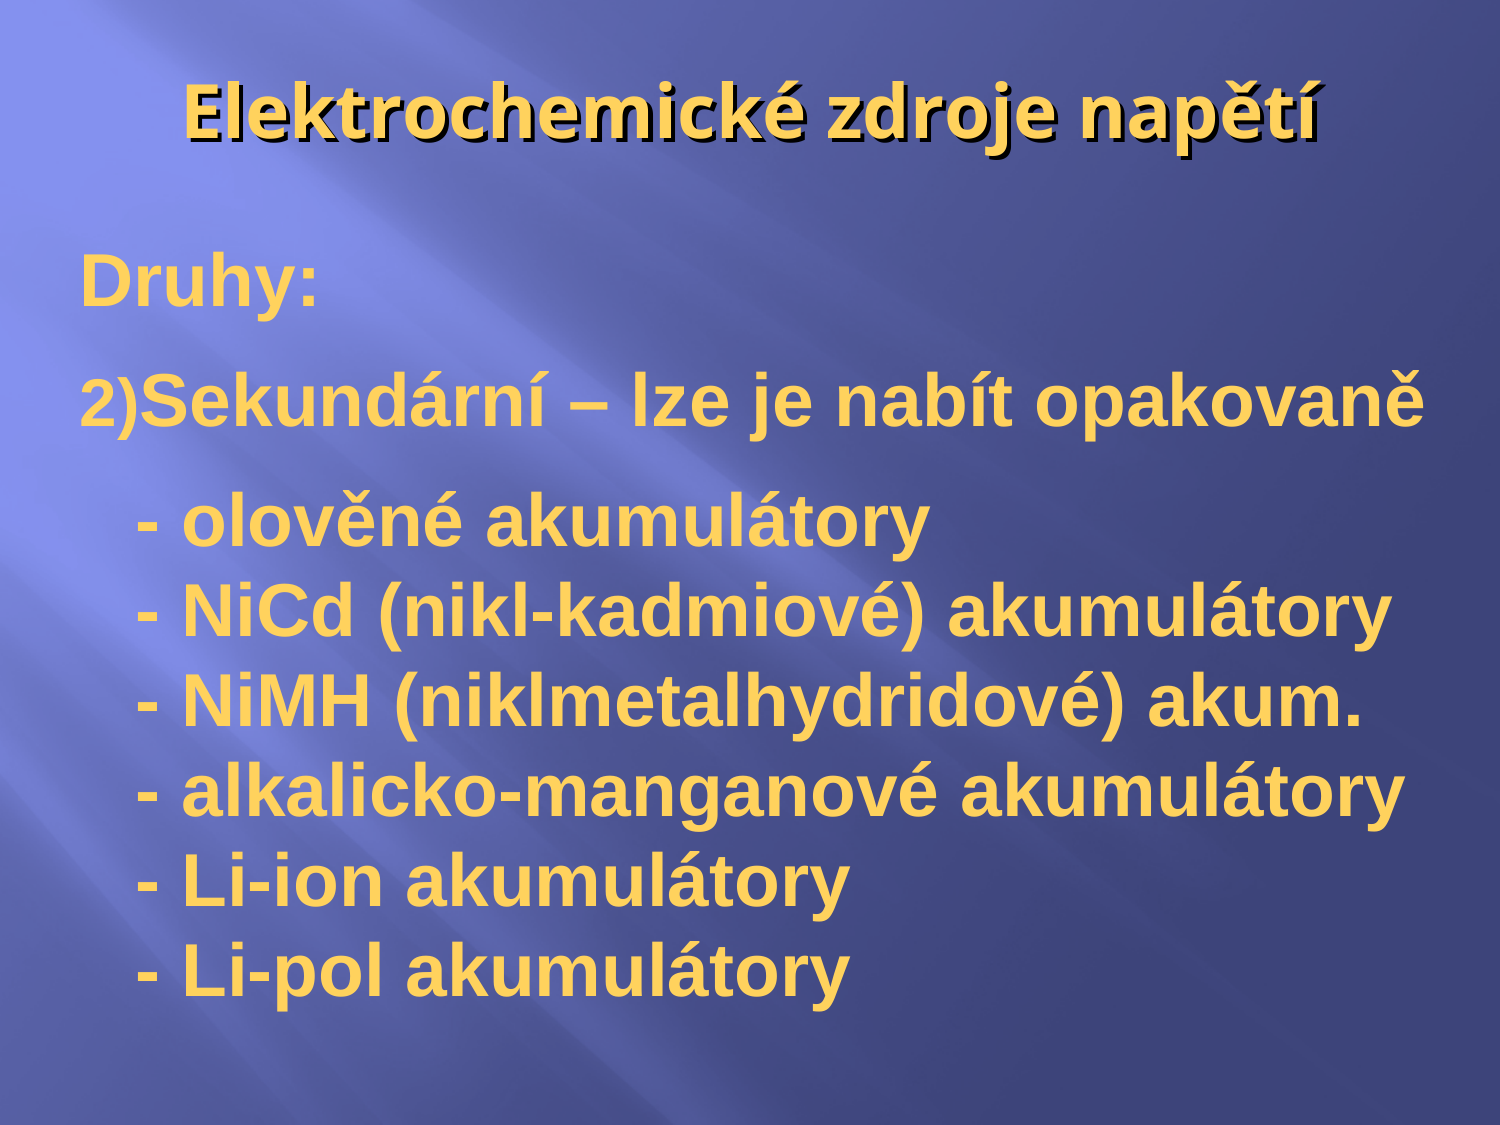

# Elektrochemické zdroje napětí
Druhy:
Sekundární – lze je nabít opakovaně
	- olověné akumulátory
	- NiCd (nikl-kadmiové) akumulátory
	- NiMH (niklmetalhydridové) akum.
	- alkalicko-manganové akumulátory
	- Li-ion akumulátory
	- Li-pol akumulátory